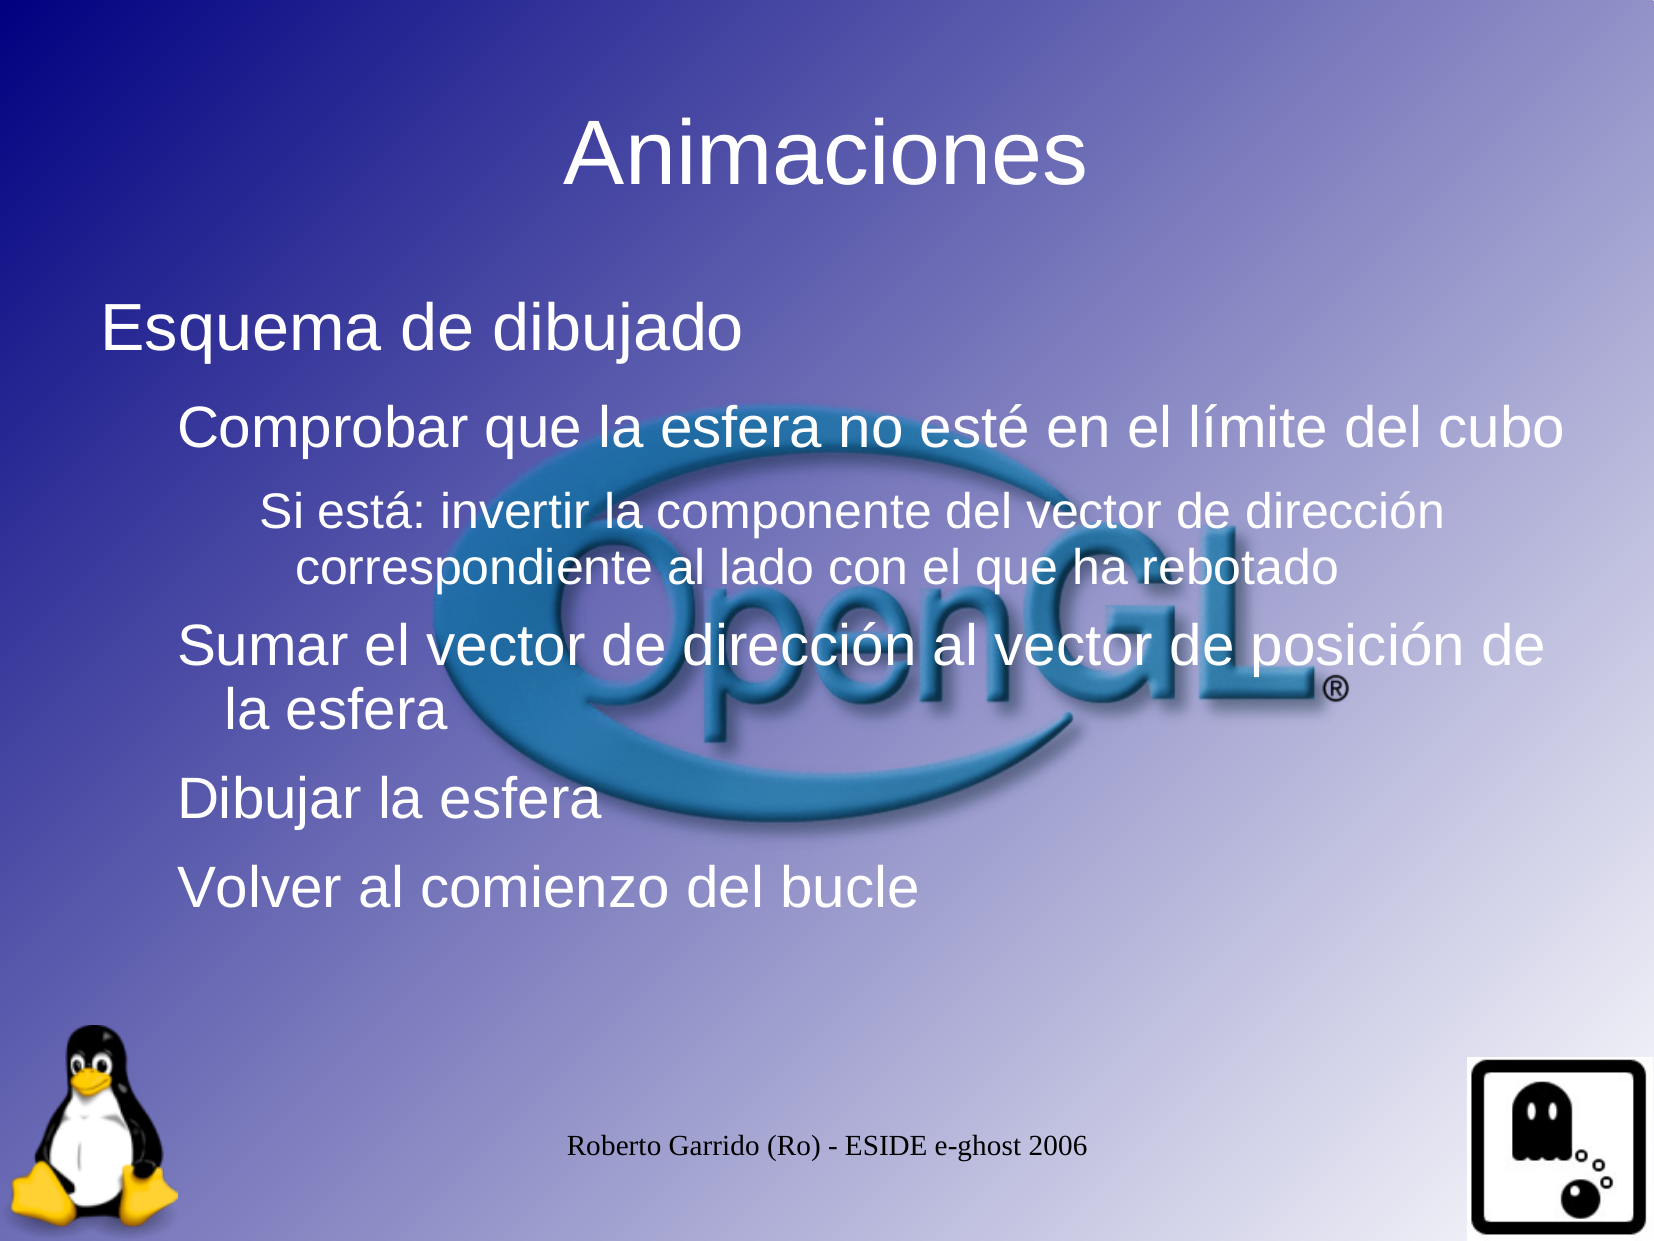

# Animaciones
Esquema de dibujado
Comprobar que la esfera no esté en el límite del cubo
Si está: invertir la componente del vector de dirección correspondiente al lado con el que ha rebotado
Sumar el vector de dirección al vector de posición de la esfera
Dibujar la esfera
Volver al comienzo del bucle
Roberto Garrido (Ro) - ESIDE e-ghost 2006